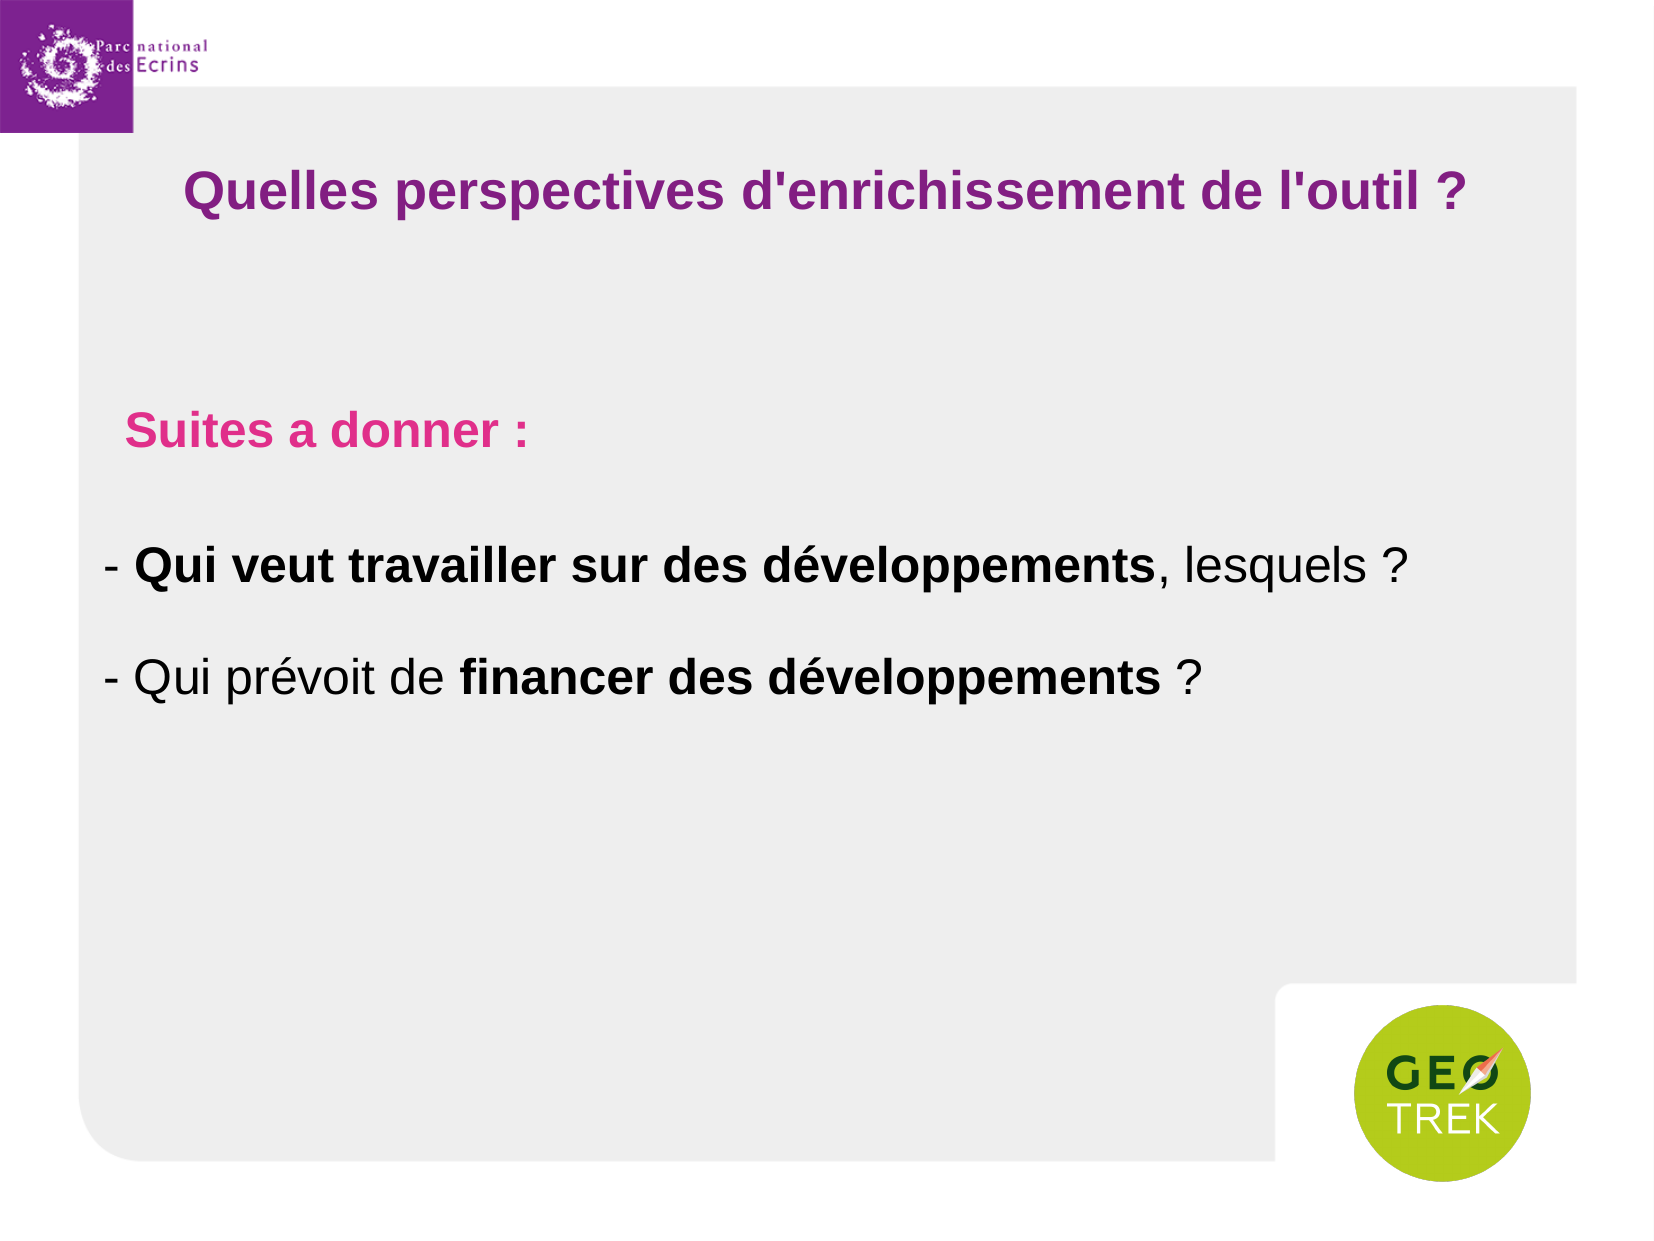

Quelles perspectives d'enrichissement de l'outil ?
# Suites a donner :
- Qui veut travailler sur des développements, lesquels ?
- Qui prévoit de financer des développements ?